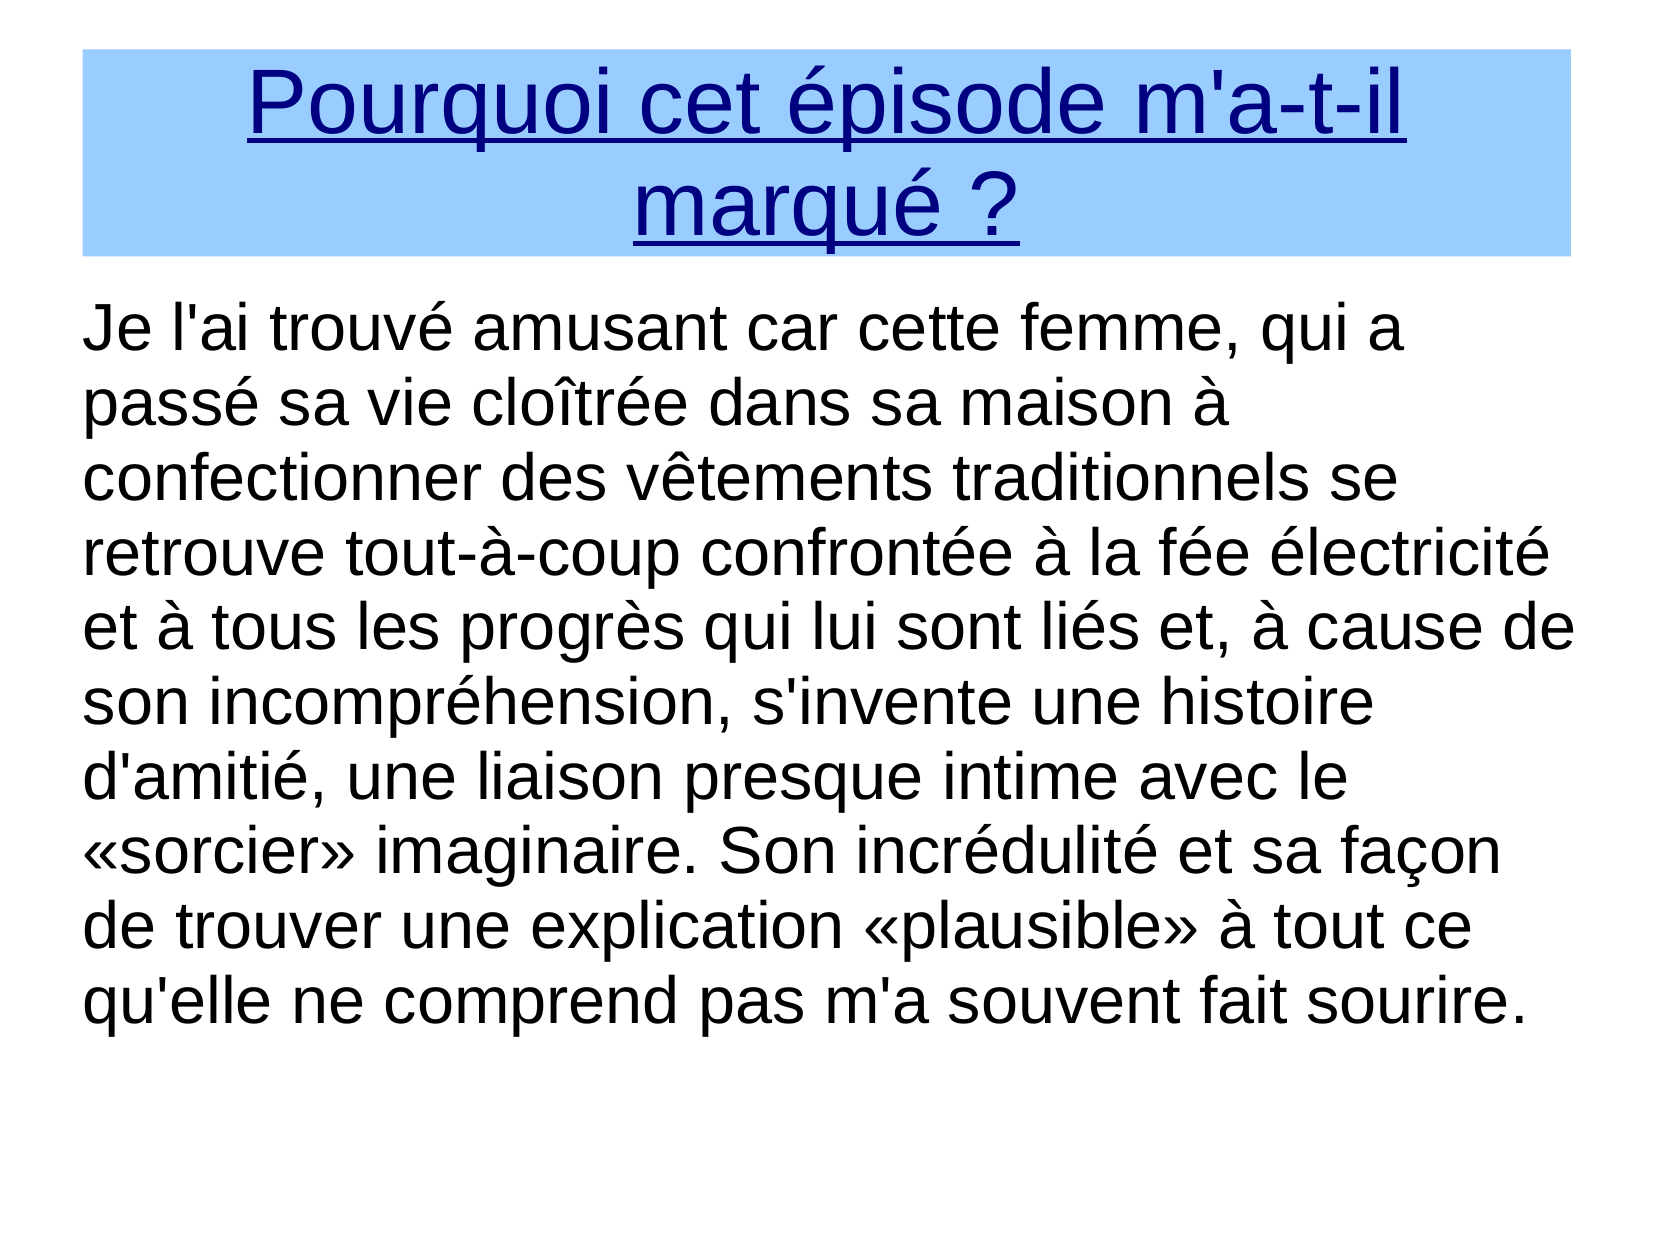

# Pourquoi cet épisode m'a-t-il marqué ?
Je l'ai trouvé amusant car cette femme, qui a passé sa vie cloîtrée dans sa maison à confectionner des vêtements traditionnels se retrouve tout-à-coup confrontée à la fée électricité et à tous les progrès qui lui sont liés et, à cause de son incompréhension, s'invente une histoire d'amitié, une liaison presque intime avec le «sorcier» imaginaire. Son incrédulité et sa façon de trouver une explication «plausible» à tout ce qu'elle ne comprend pas m'a souvent fait sourire.